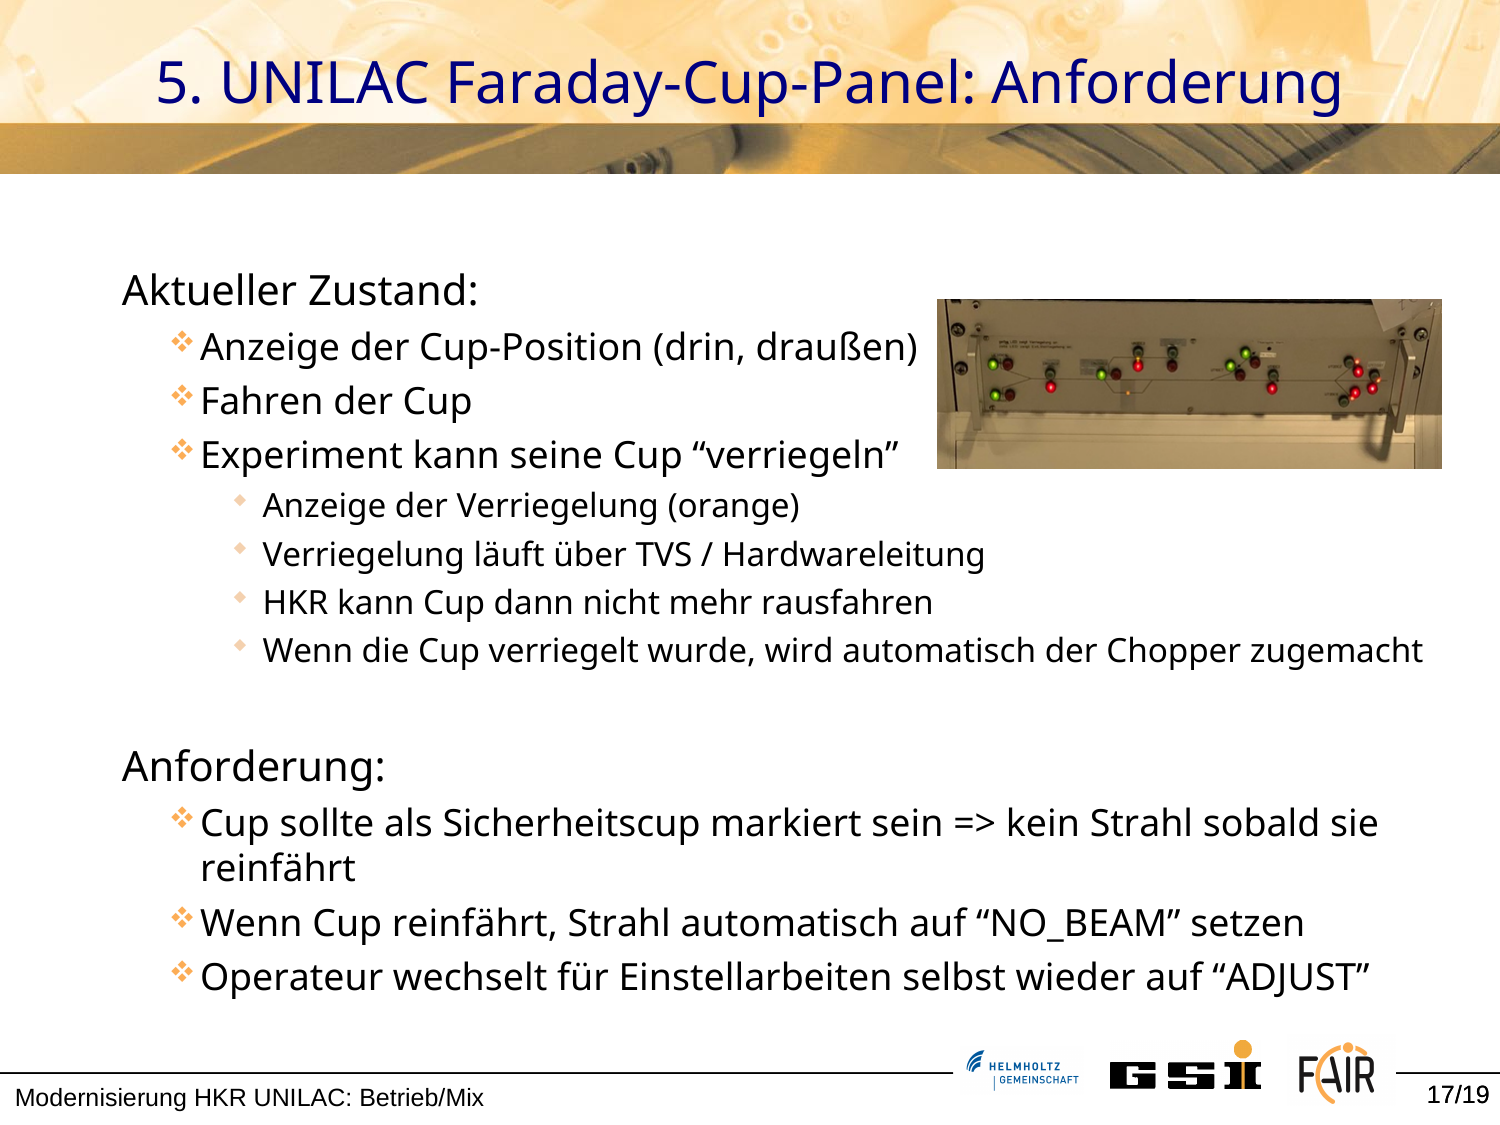

# 5. UNILAC Faraday-Cup-Panel: Anforderung
Aktueller Zustand:
Anzeige der Cup-Position (drin, draußen)
Fahren der Cup
Experiment kann seine Cup “verriegeln”
Anzeige der Verriegelung (orange)
Verriegelung läuft über TVS / Hardwareleitung
HKR kann Cup dann nicht mehr rausfahren
Wenn die Cup verriegelt wurde, wird automatisch der Chopper zugemacht
Anforderung:
Cup sollte als Sicherheitscup markiert sein => kein Strahl sobald sie reinfährt
Wenn Cup reinfährt, Strahl automatisch auf “NO_BEAM” setzen
Operateur wechselt für Einstellarbeiten selbst wieder auf “ADJUST”
17